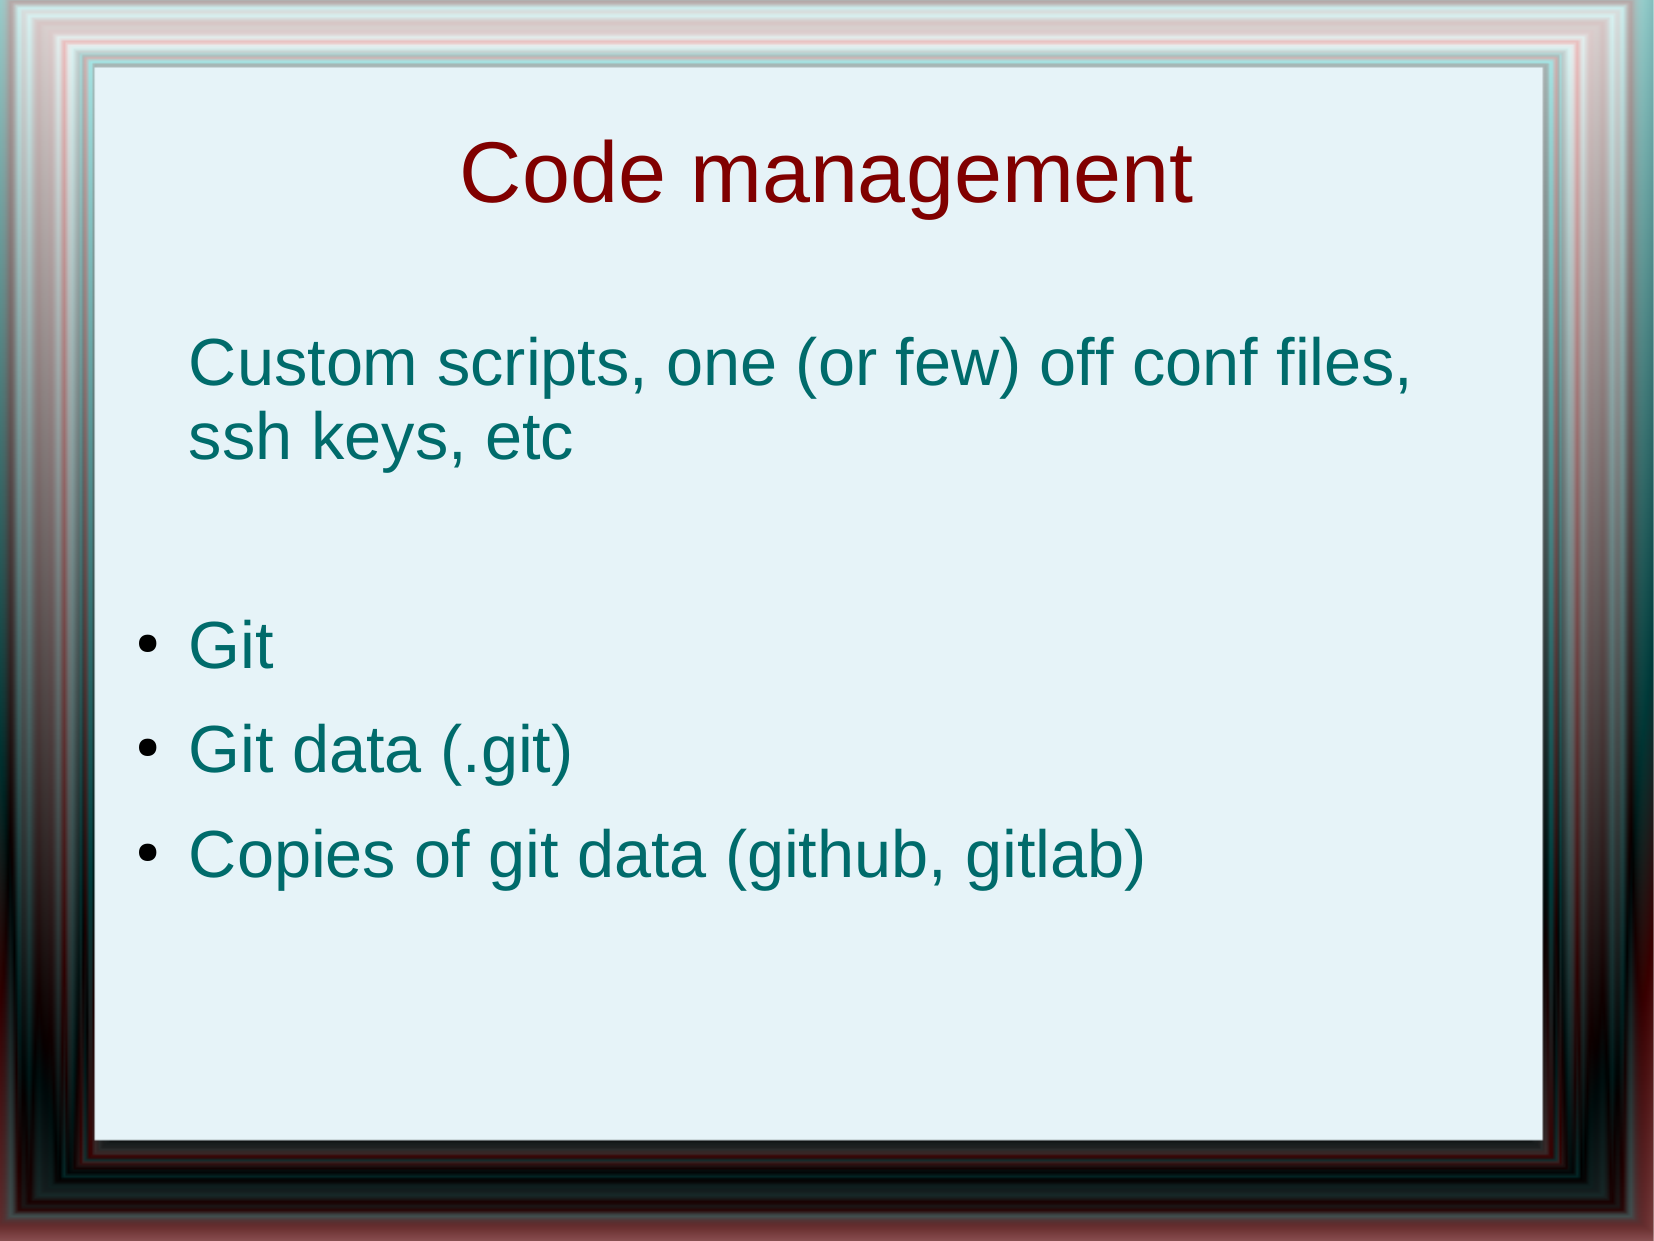

# Code management
Custom scripts, one (or few) off conf files, ssh keys, etc
Git
Git data (.git)
Copies of git data (github, gitlab)